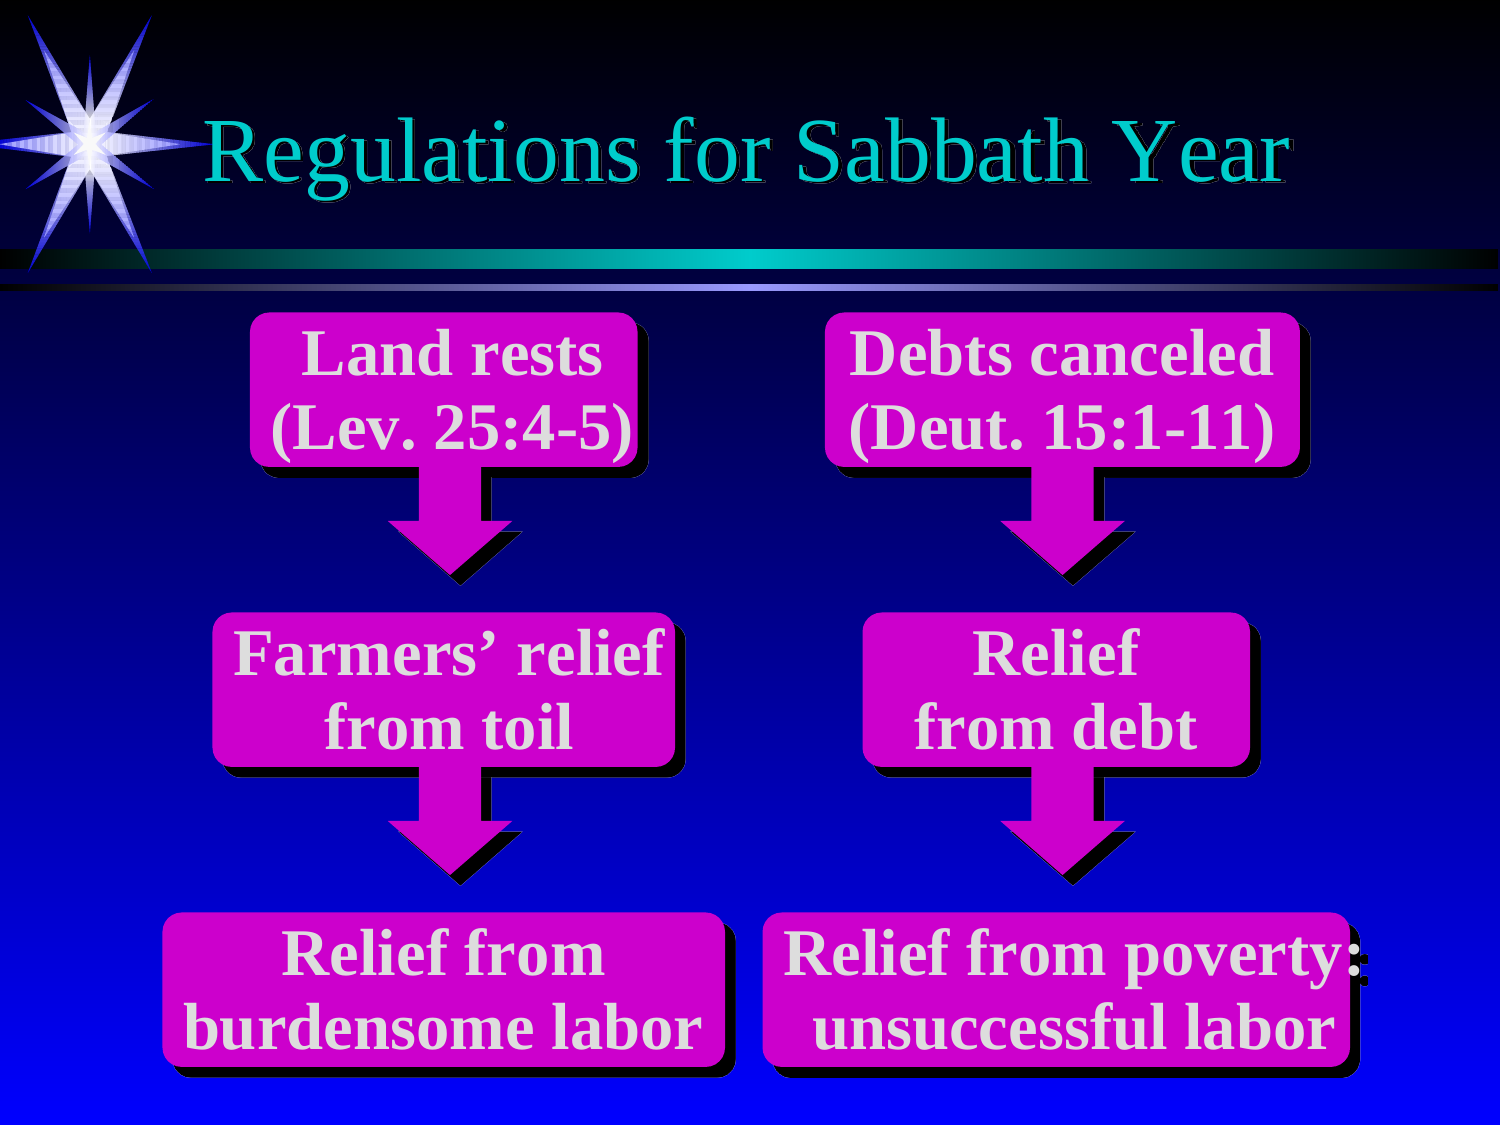

# Regulations for Sabbath Year
Land rests
(Lev. 25:4-5)
Debts canceled
(Deut. 15:1-11)
Farmers’ relief
from toil
Relief
from debt
Relief from
burdensome labor
Relief from poverty:
unsuccessful labor